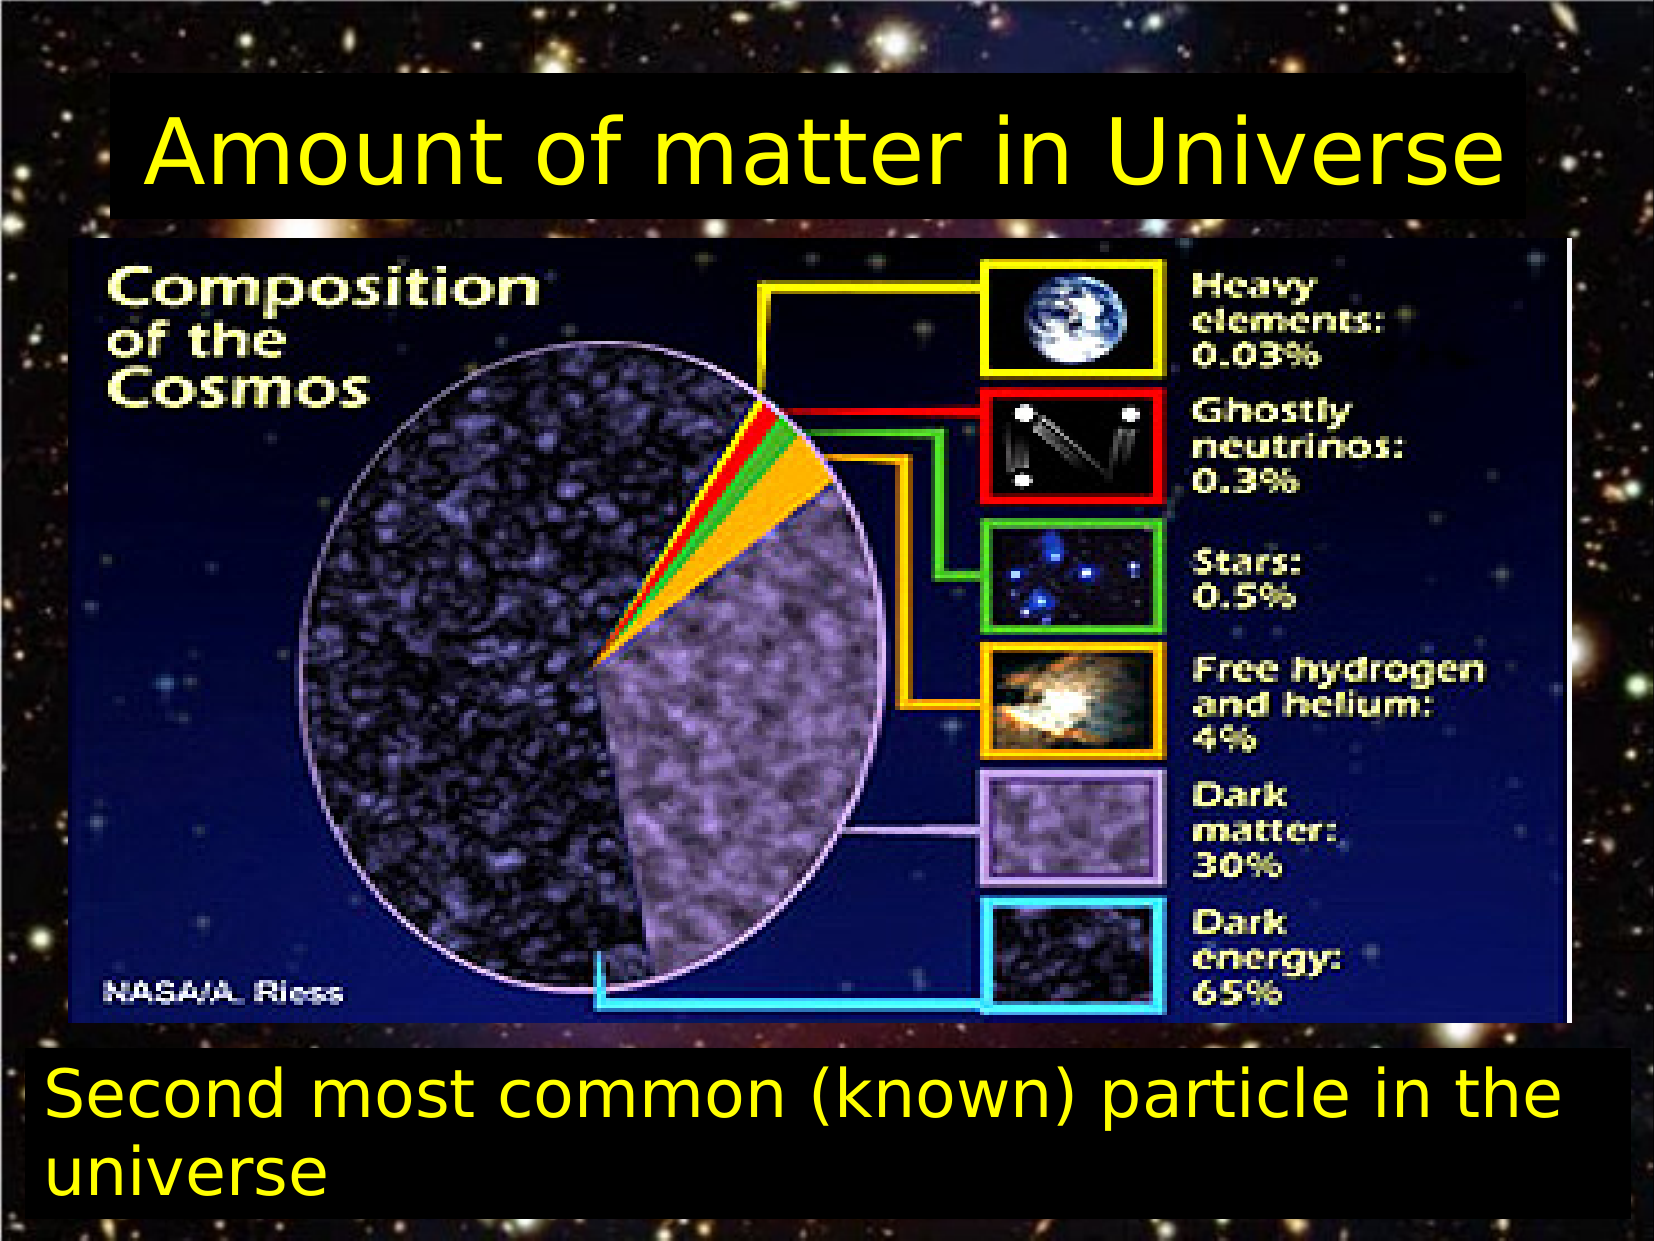

# Amount of matter in Universe
Second most common (known) particle in the
universe